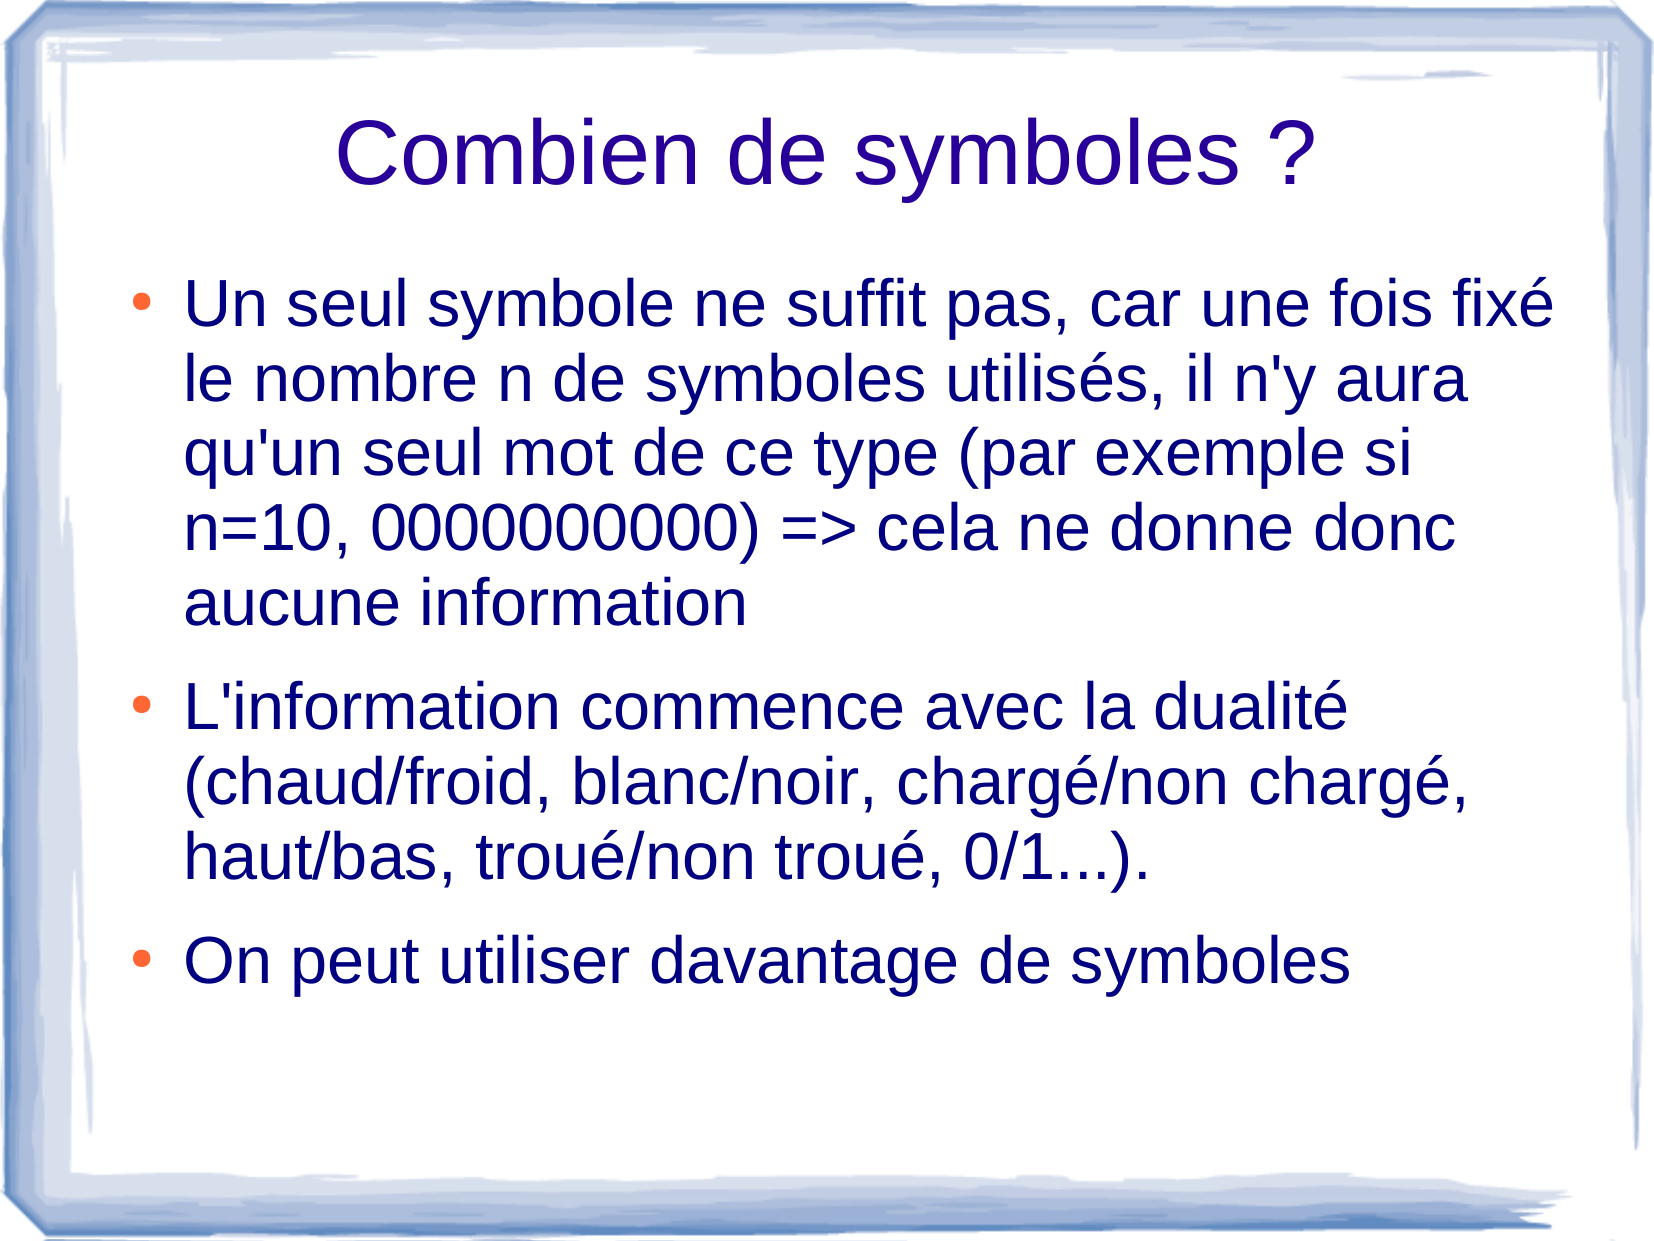

# Combien de symboles ?
Un seul symbole ne suffit pas, car une fois fixé le nombre n de symboles utilisés, il n'y aura qu'un seul mot de ce type (par exemple si n=10, 0000000000) => cela ne donne donc aucune information
L'information commence avec la dualité (chaud/froid, blanc/noir, chargé/non chargé, haut/bas, troué/non troué, 0/1...).
On peut utiliser davantage de symboles